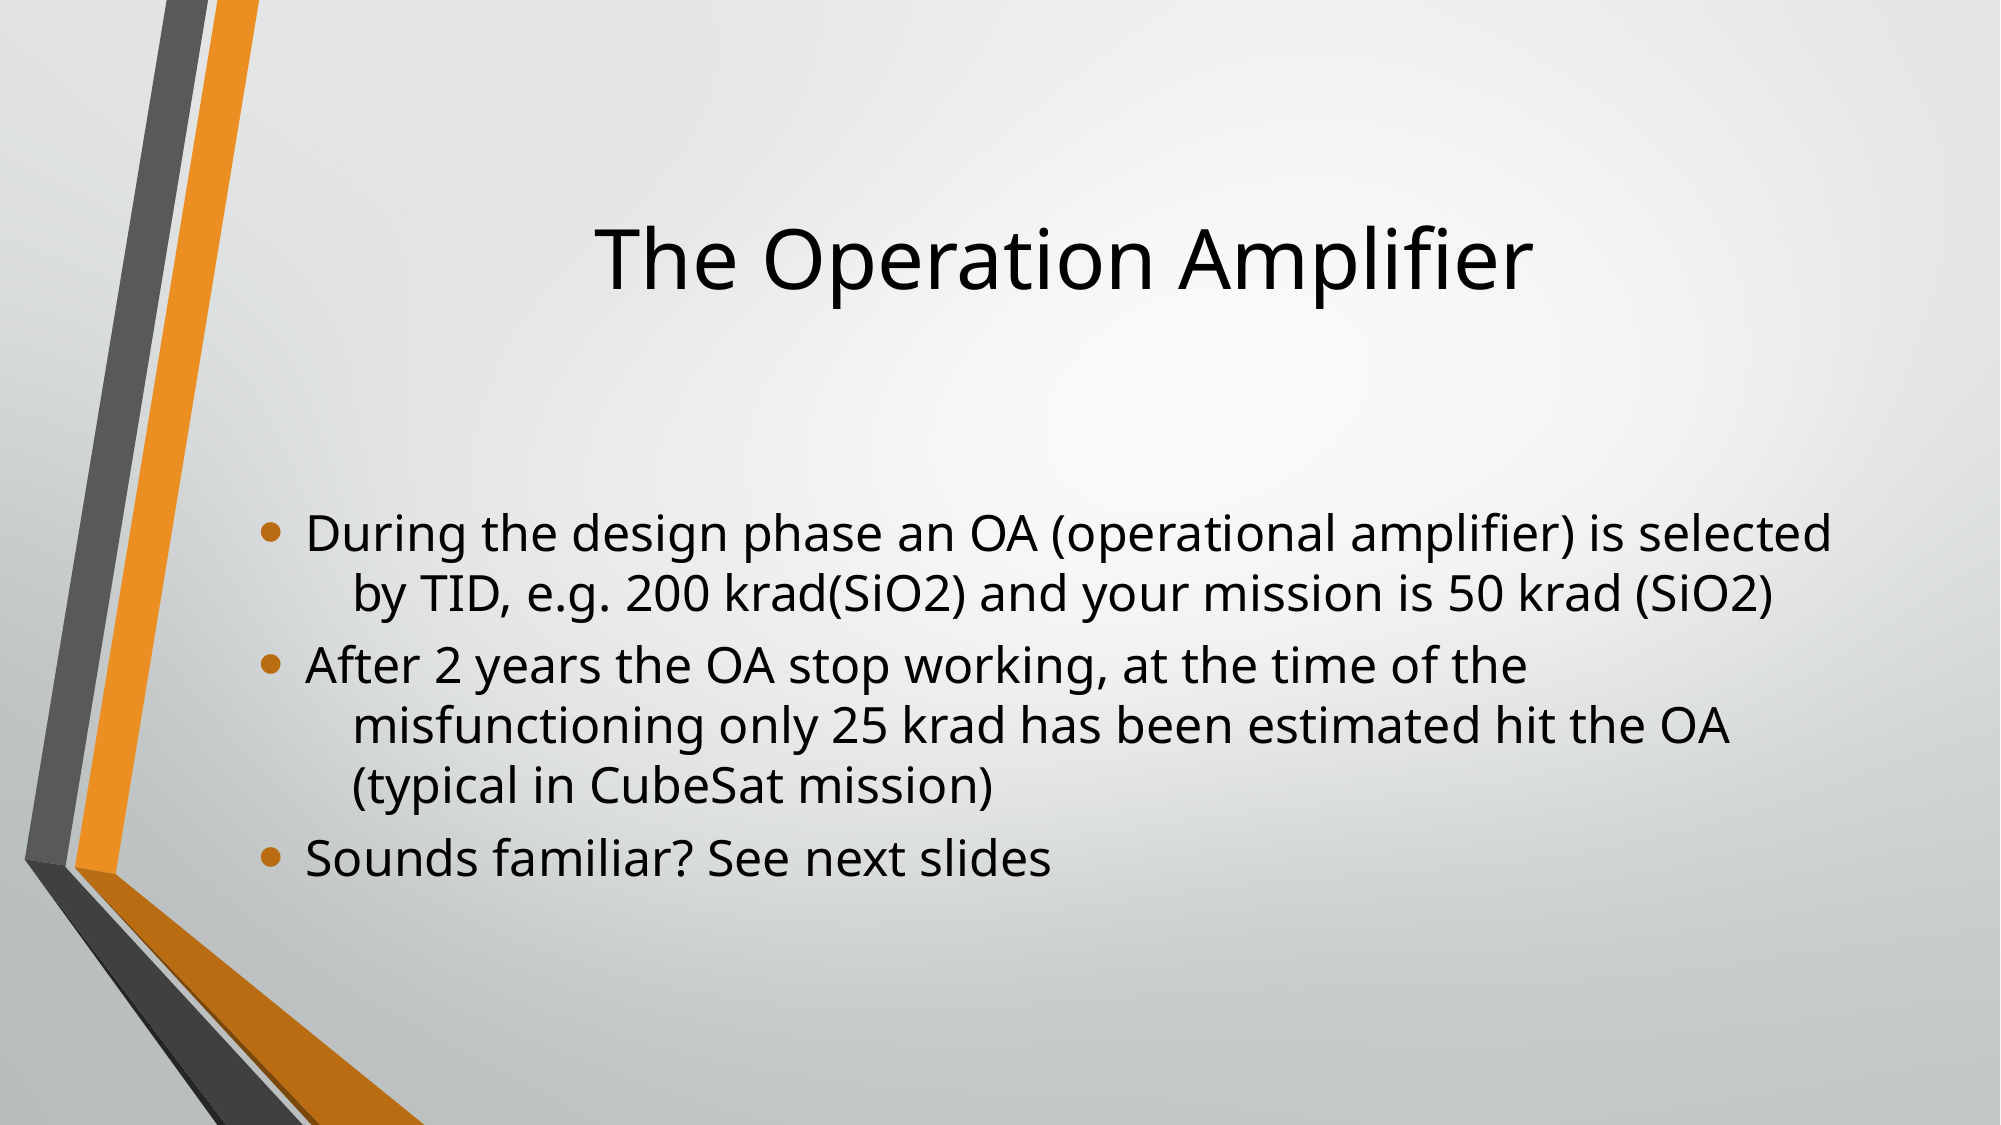

# The Operation Amplifier
During the design phase an OA (operational amplifier) is selected by TID, e.g. 200 krad(SiO2) and your mission is 50 krad (SiO2)
After 2 years the OA stop working, at the time of the misfunctioning only 25 krad has been estimated hit the OA (typical in CubeSat mission)
Sounds familiar? See next slides